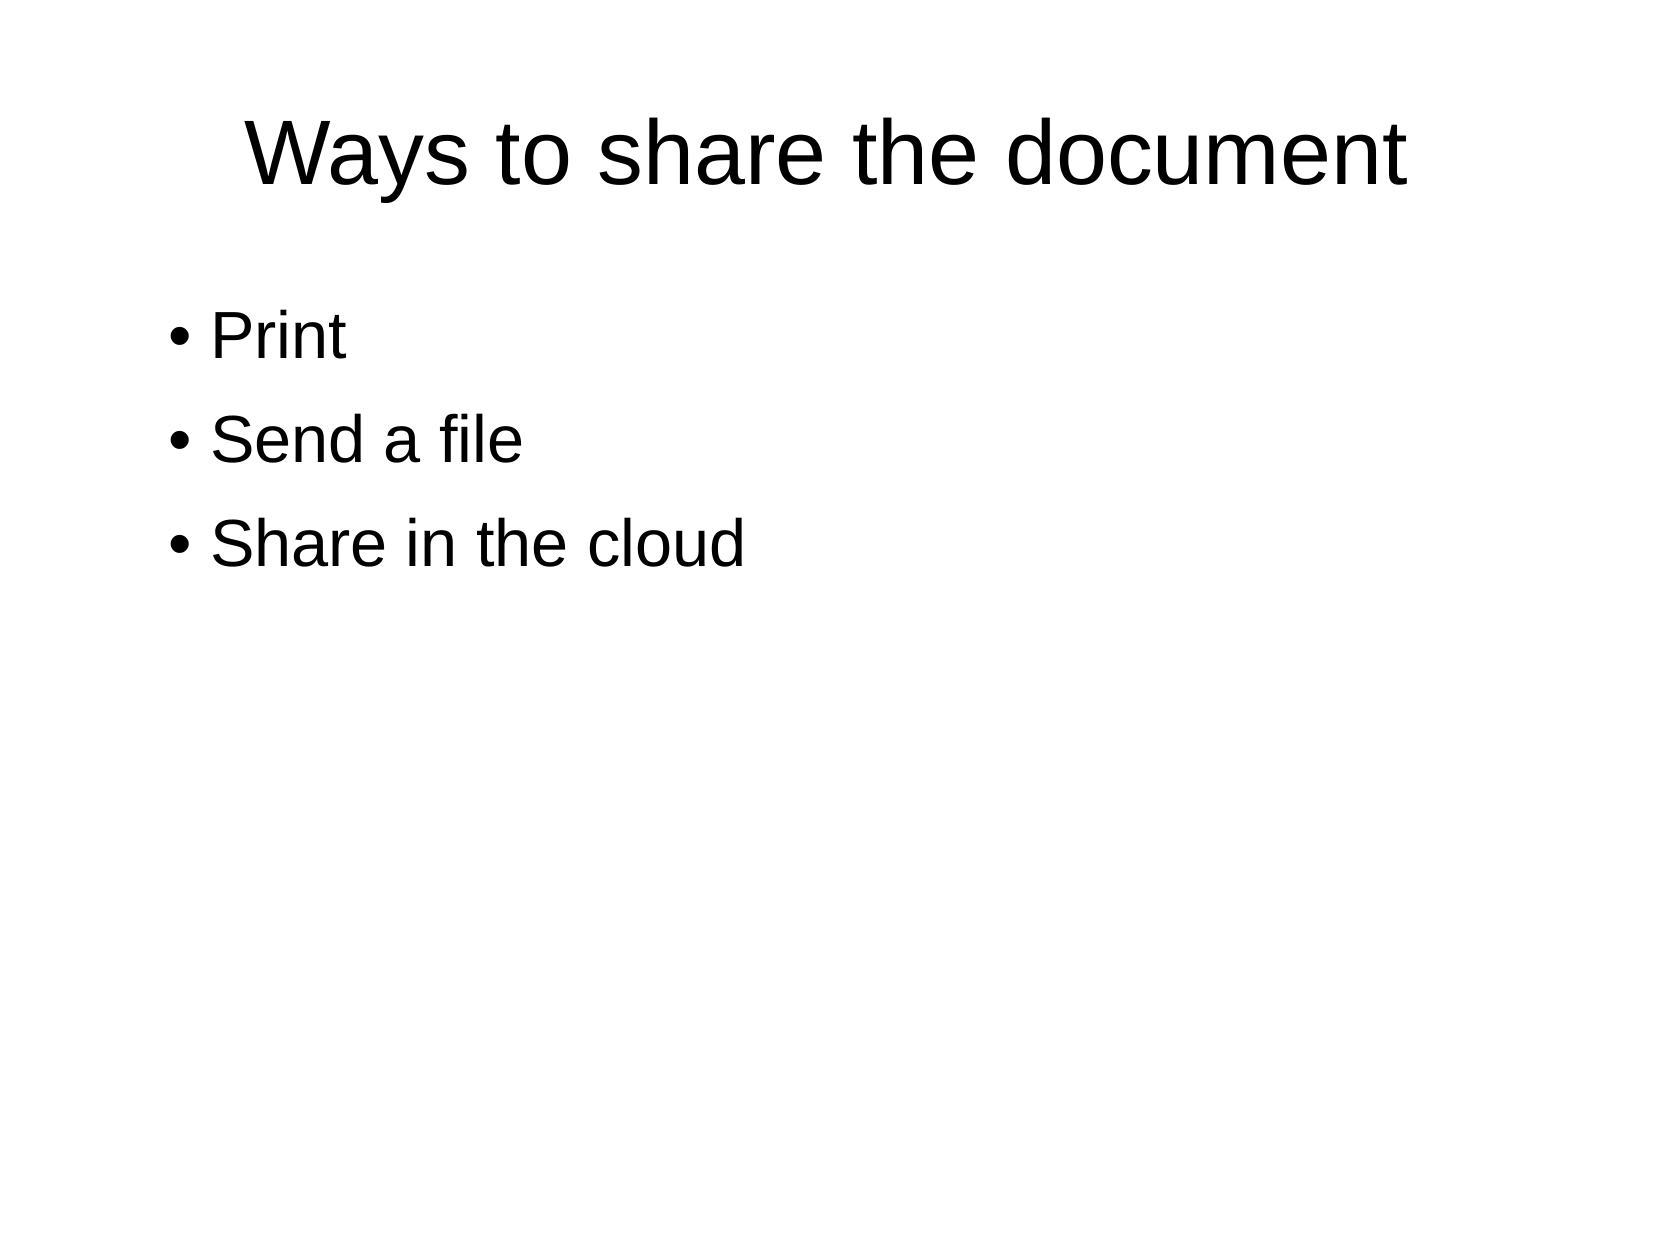

Ways to share the document
• Print
• Send a file
• Share in the cloud